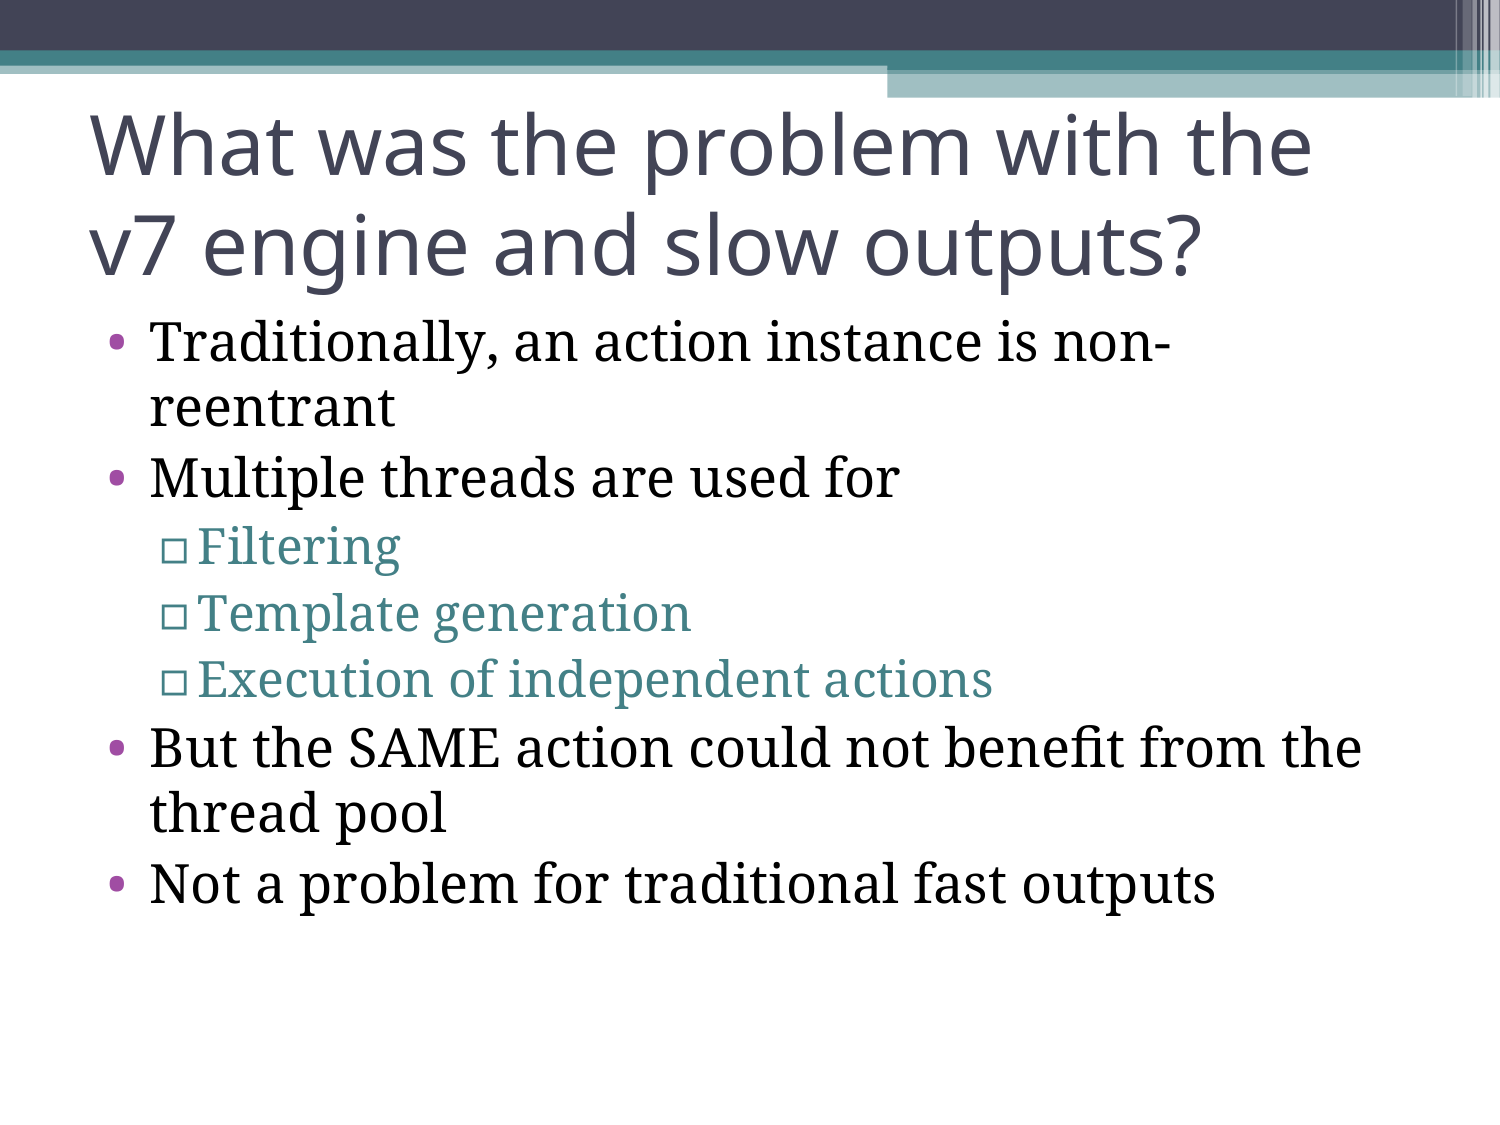

# What was the problem with the v7 engine and slow outputs?
Traditionally, an action instance is non-reentrant
Multiple threads are used for
Filtering
Template generation
Execution of independent actions
But the SAME action could not benefit from the thread pool
Not a problem for traditional fast outputs